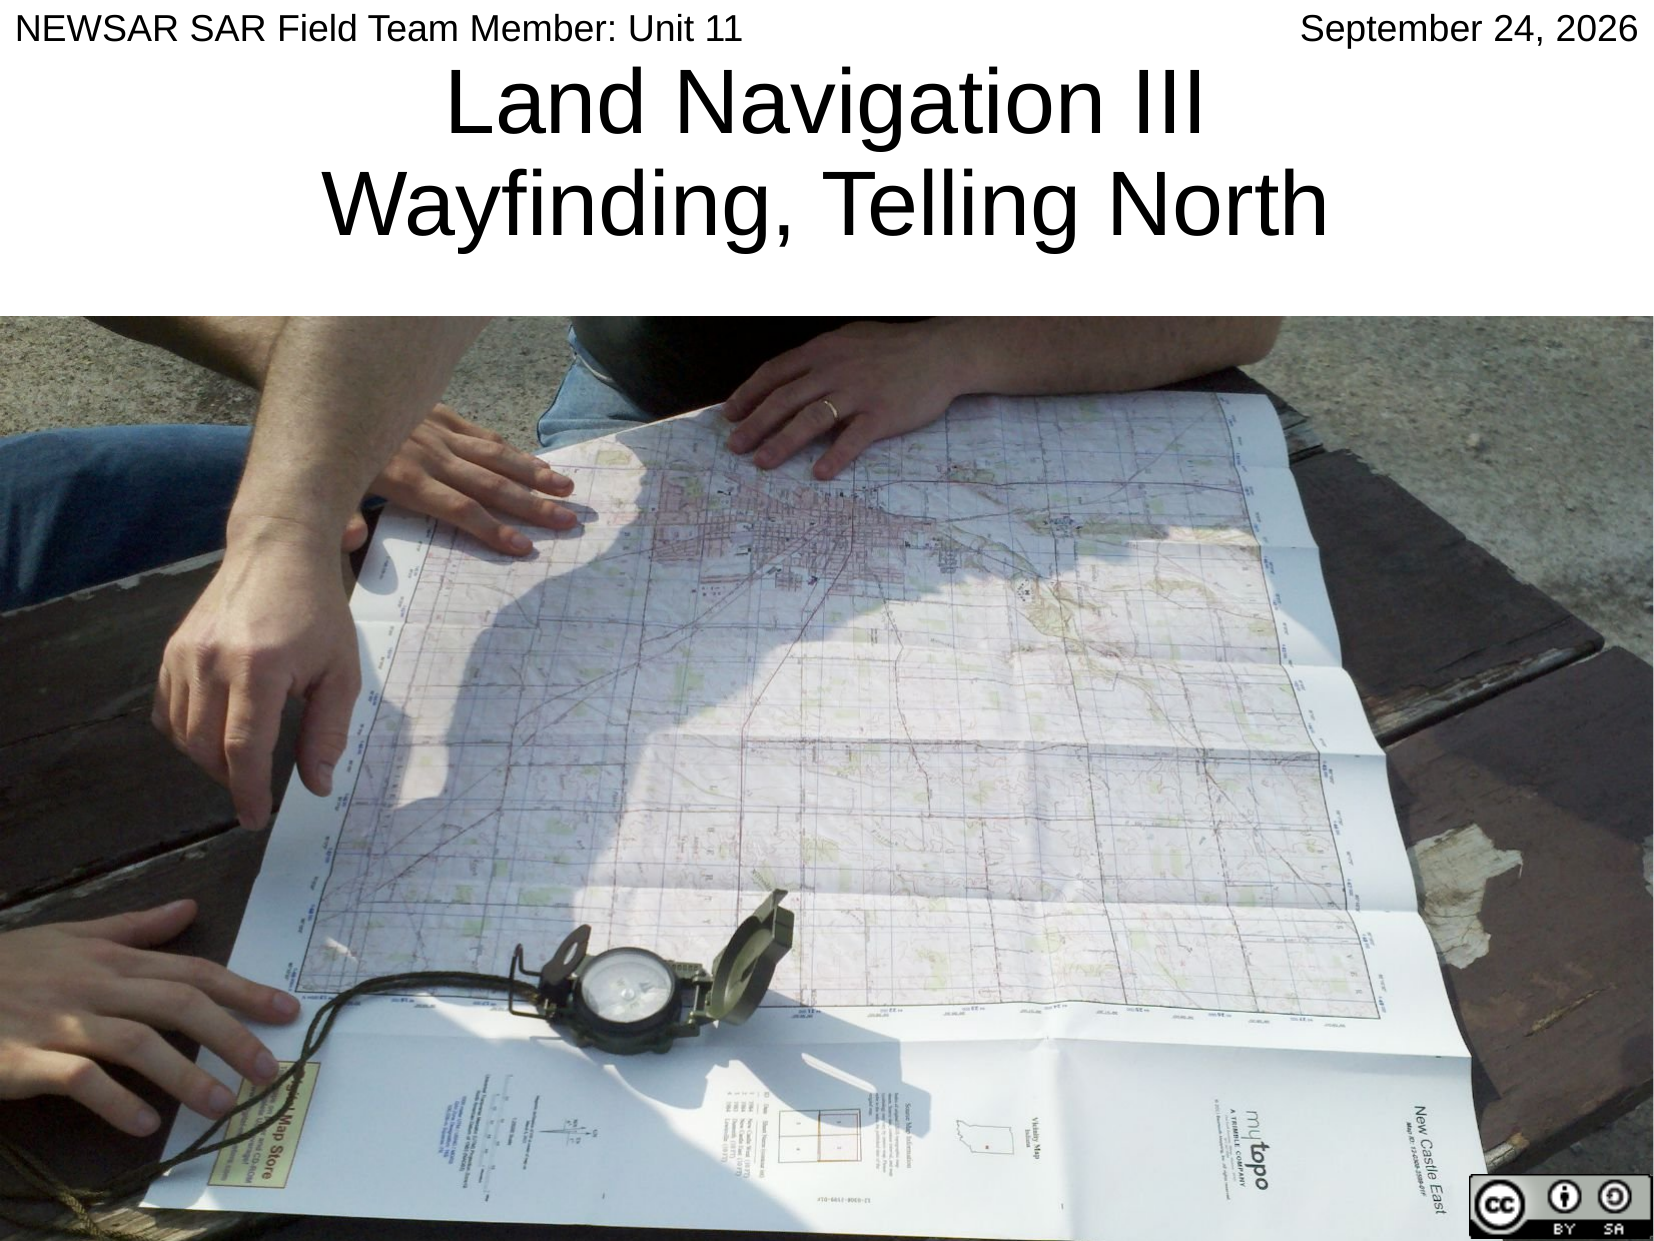

NEWSAR SAR Field Team Member: Unit 11
# Land Navigation III Wayfinding, Telling North